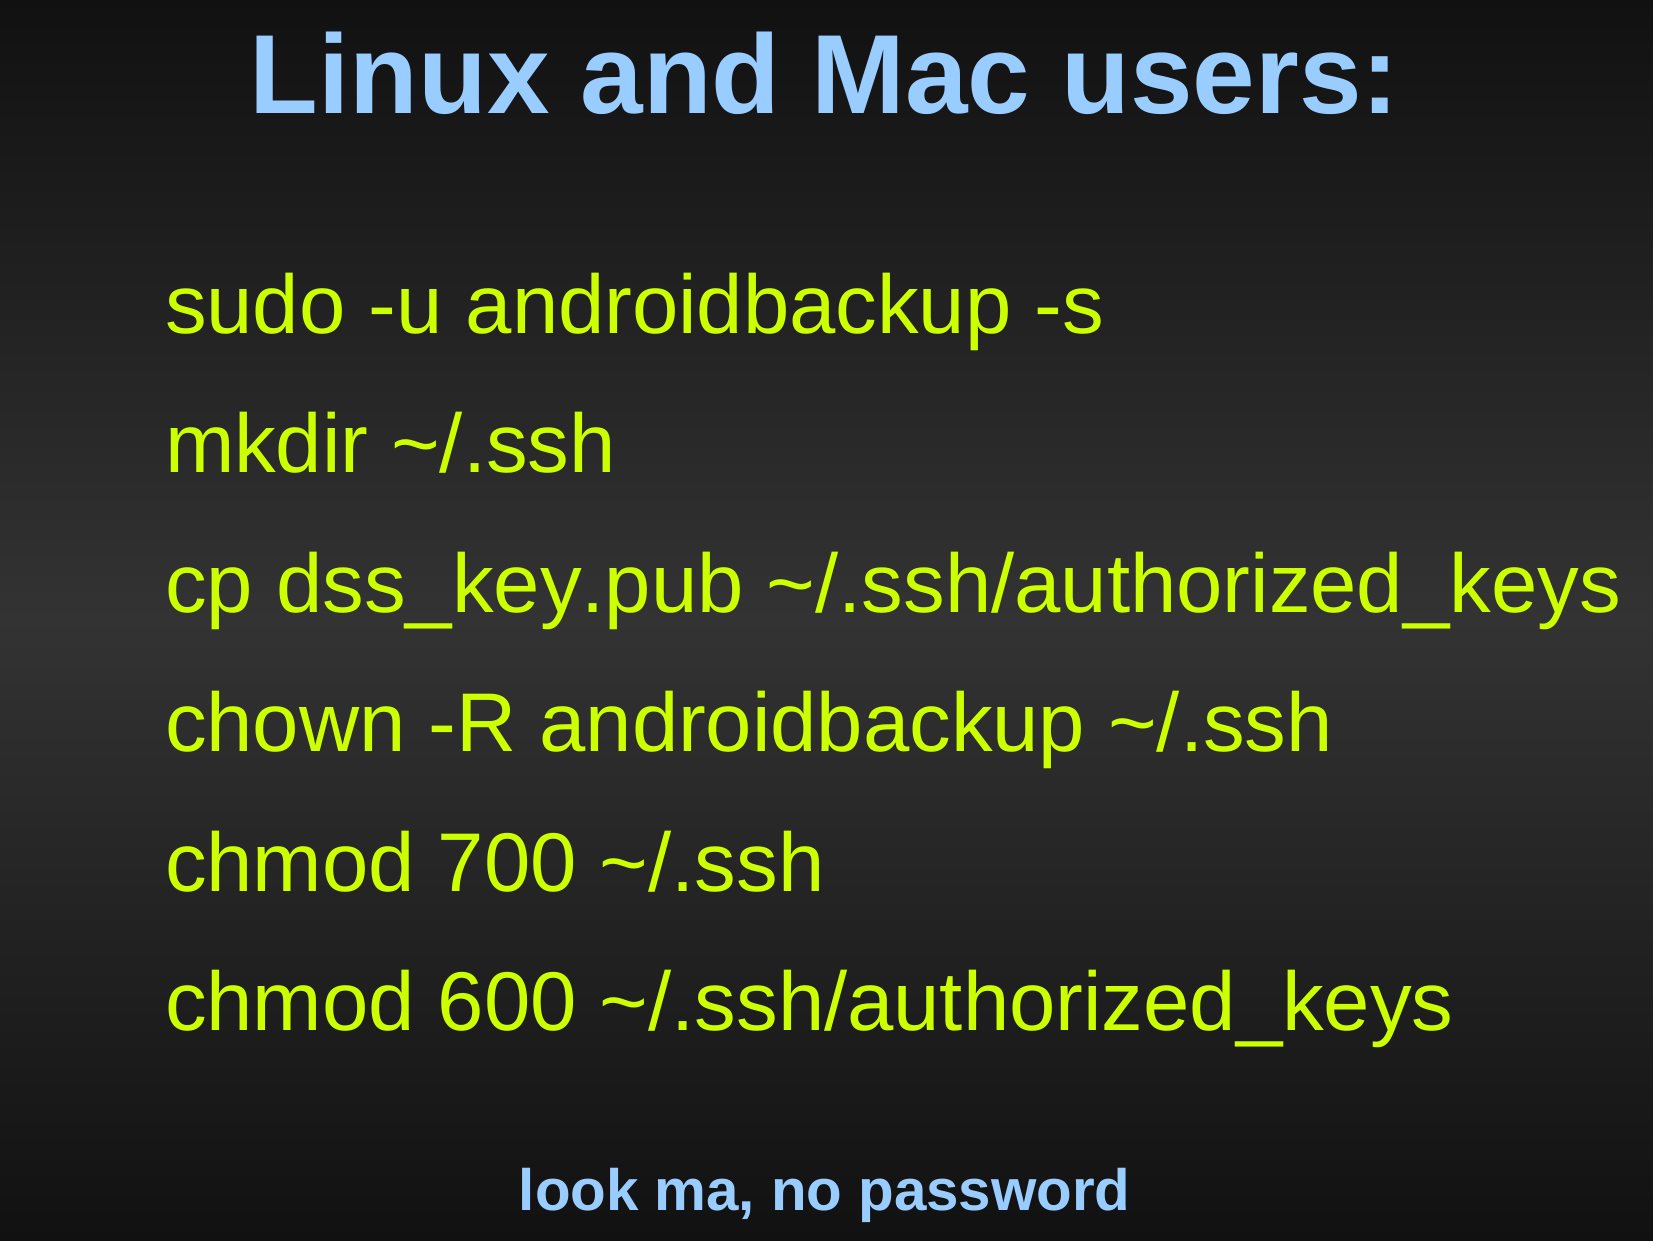

# Linux and Mac users:
sudo -u androidbackup -s
mkdir ~/.ssh
cp dss_key.pub ~/.ssh/authorized_keys
chown -R androidbackup ~/.ssh
chmod 700 ~/.ssh
chmod 600 ~/.ssh/authorized_keys
look ma, no password